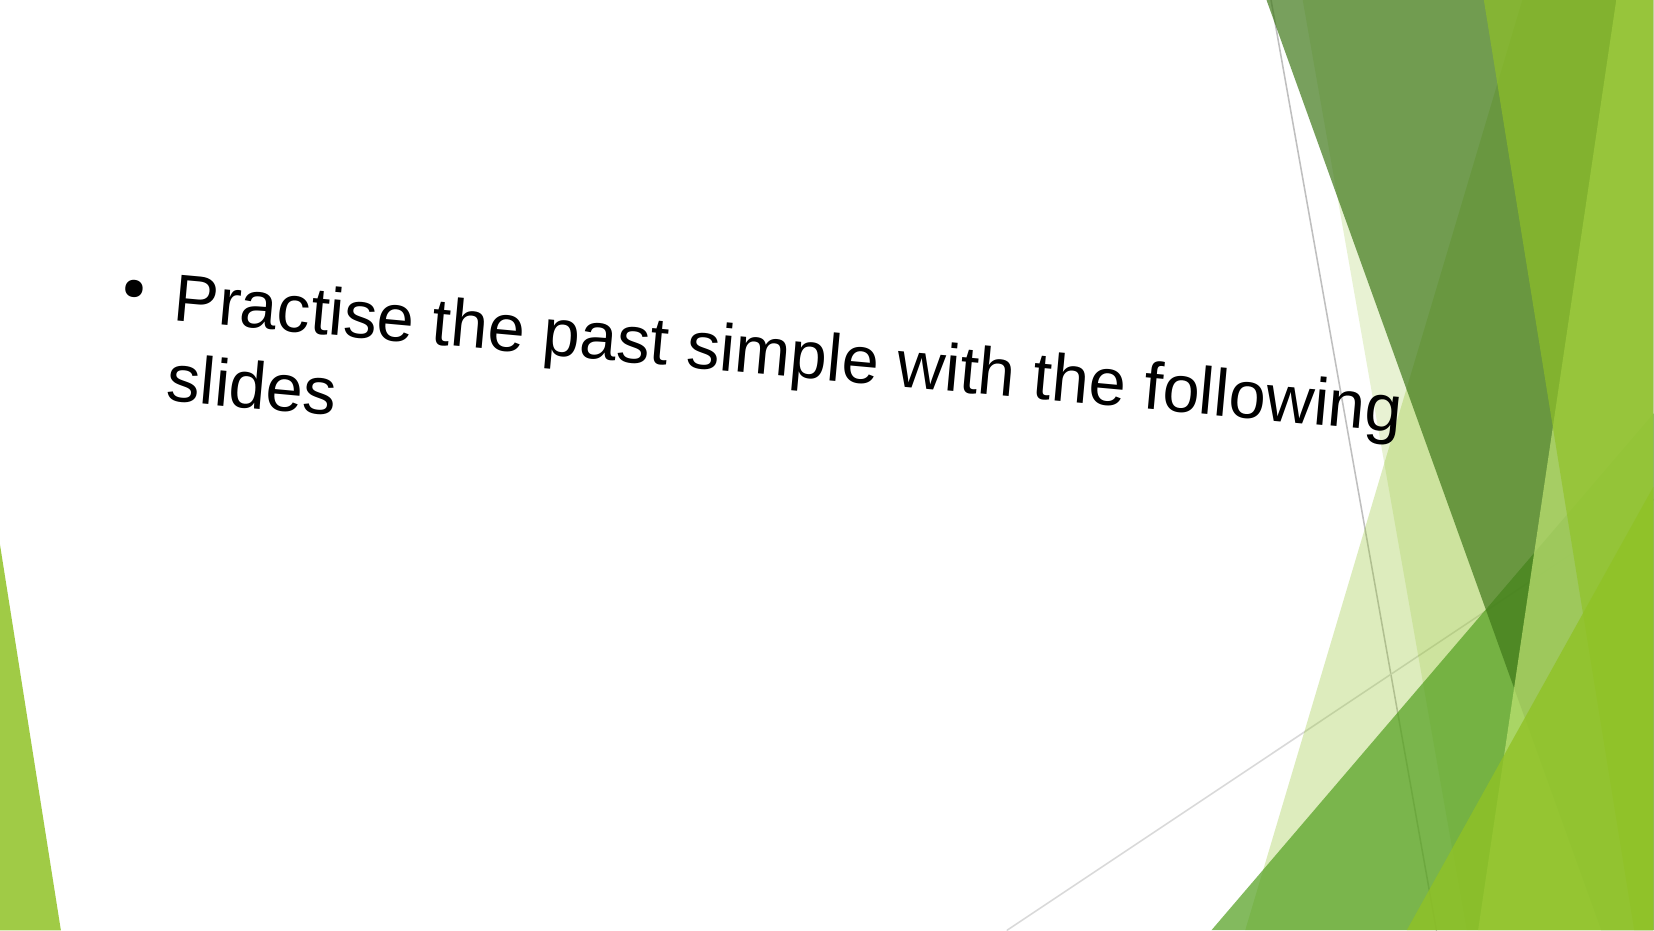

#
Practise the past simple with the following slides